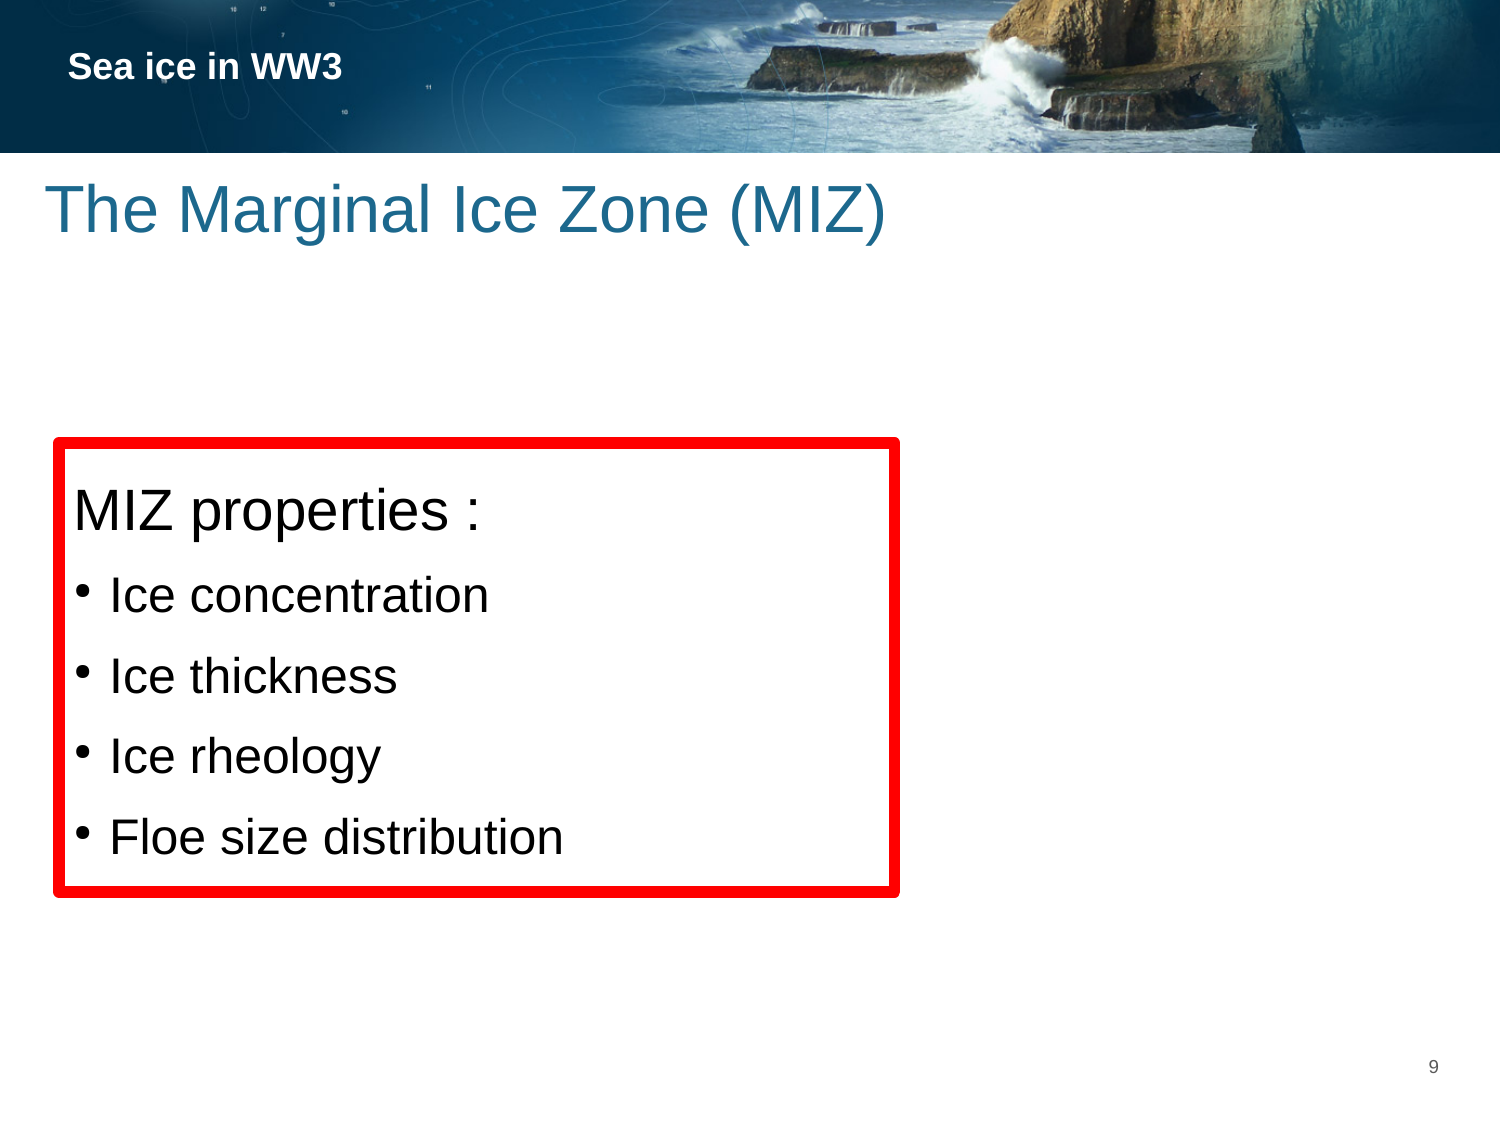

Sea ice in WW3
# The Marginal Ice Zone (MIZ)
MIZ properties :
Ice concentration
Ice thickness
Ice rheology
Floe size distribution
9